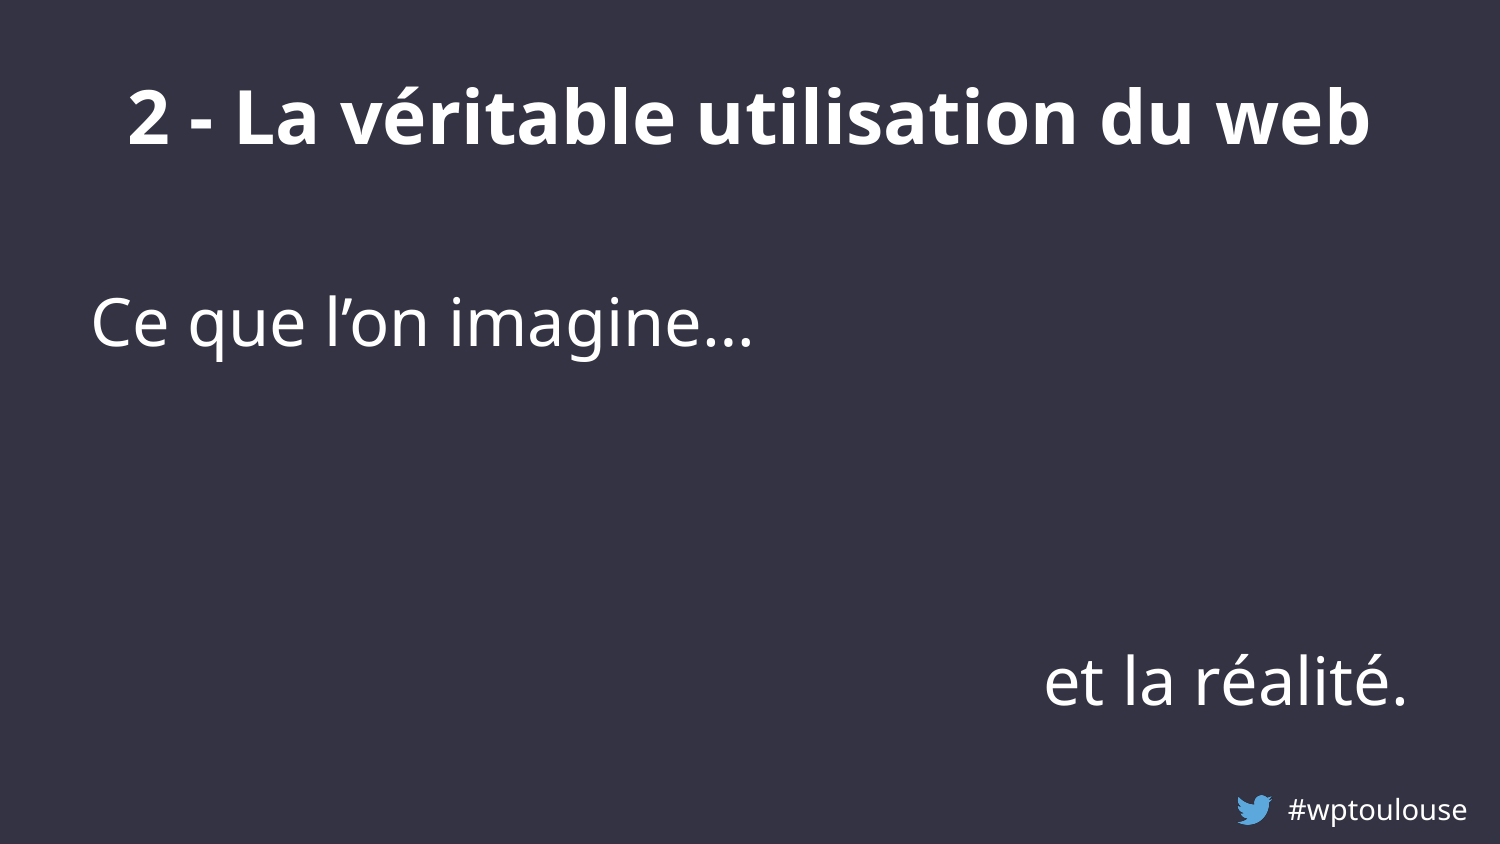

# 2 - La véritable utilisation du web
Ce que l’on imagine…
et la réalité.
#wptoulouse